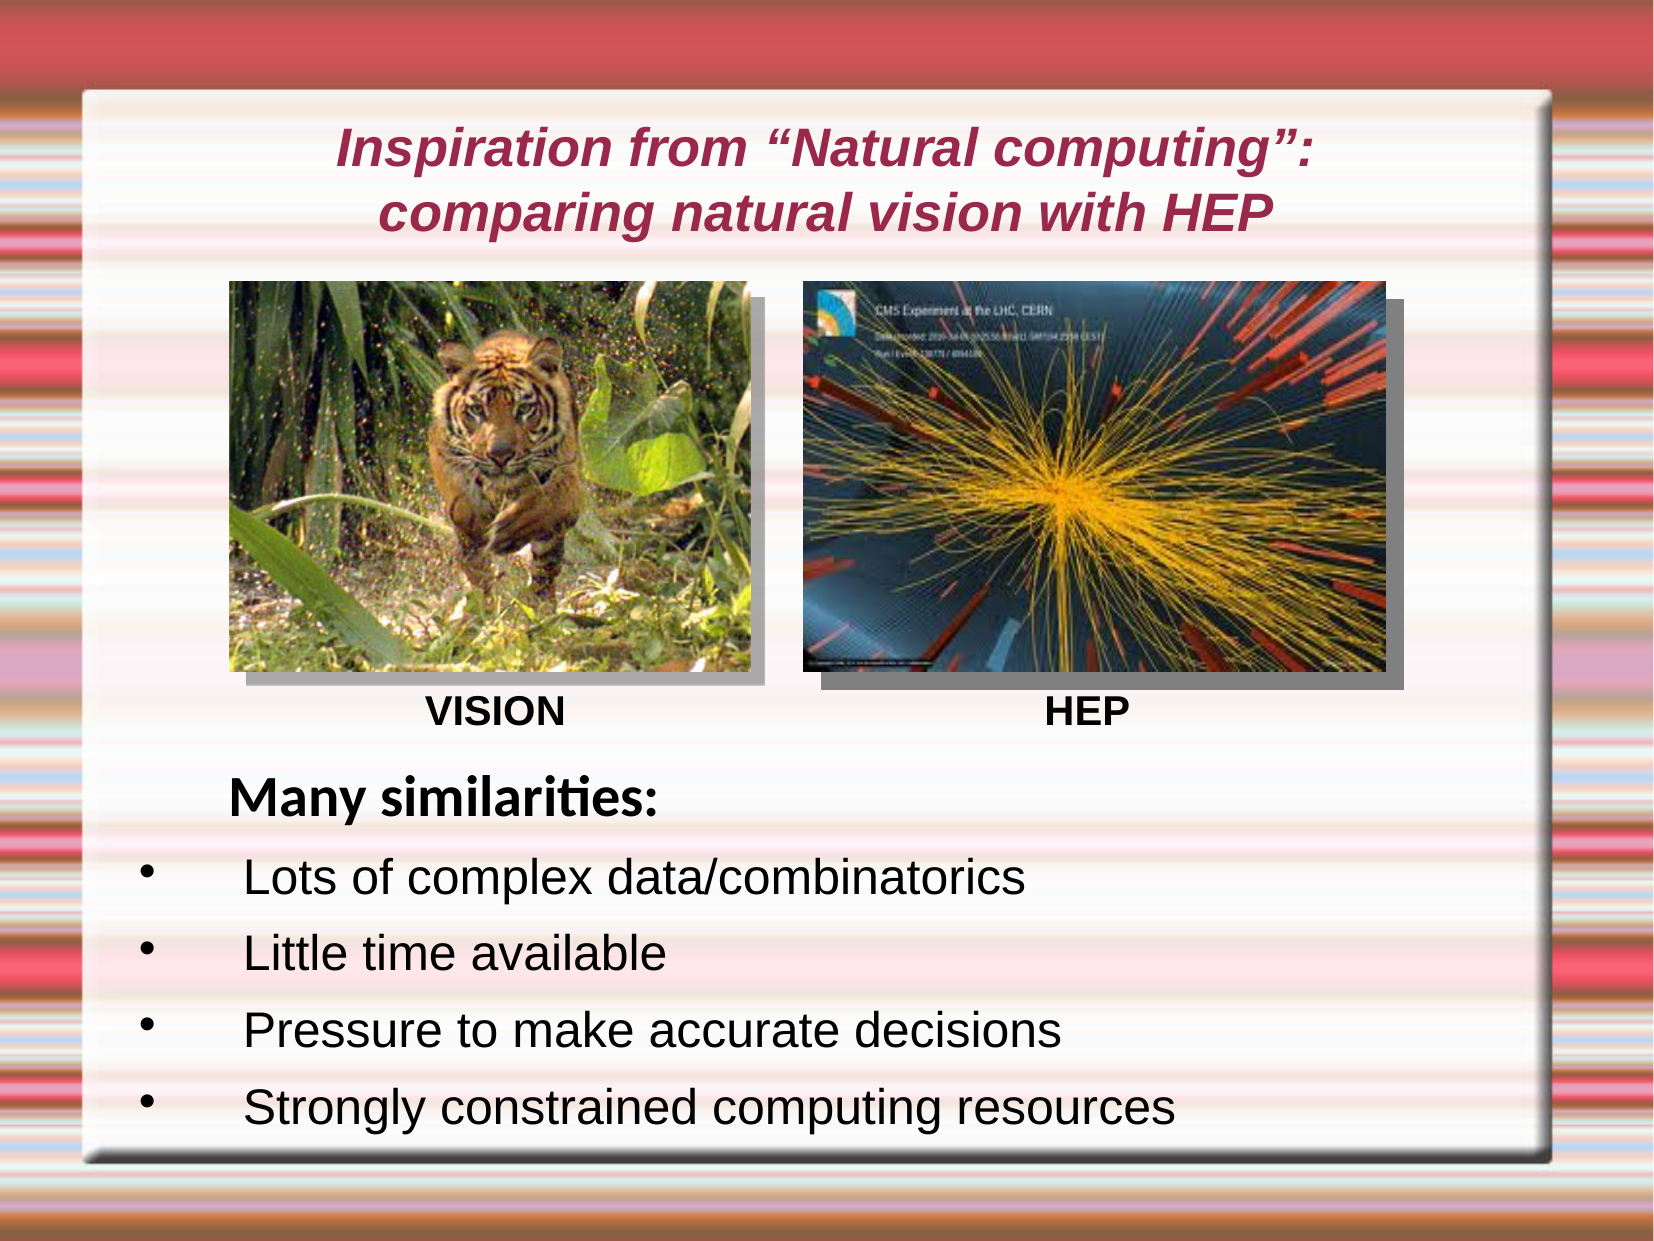

Inspiration from “Natural computing”:
comparing natural vision with HEP
VISION
HEP
Many similarities:
 Lots of complex data/combinatorics
 Little time available
 Pressure to make accurate decisions
 Strongly constrained computing resources